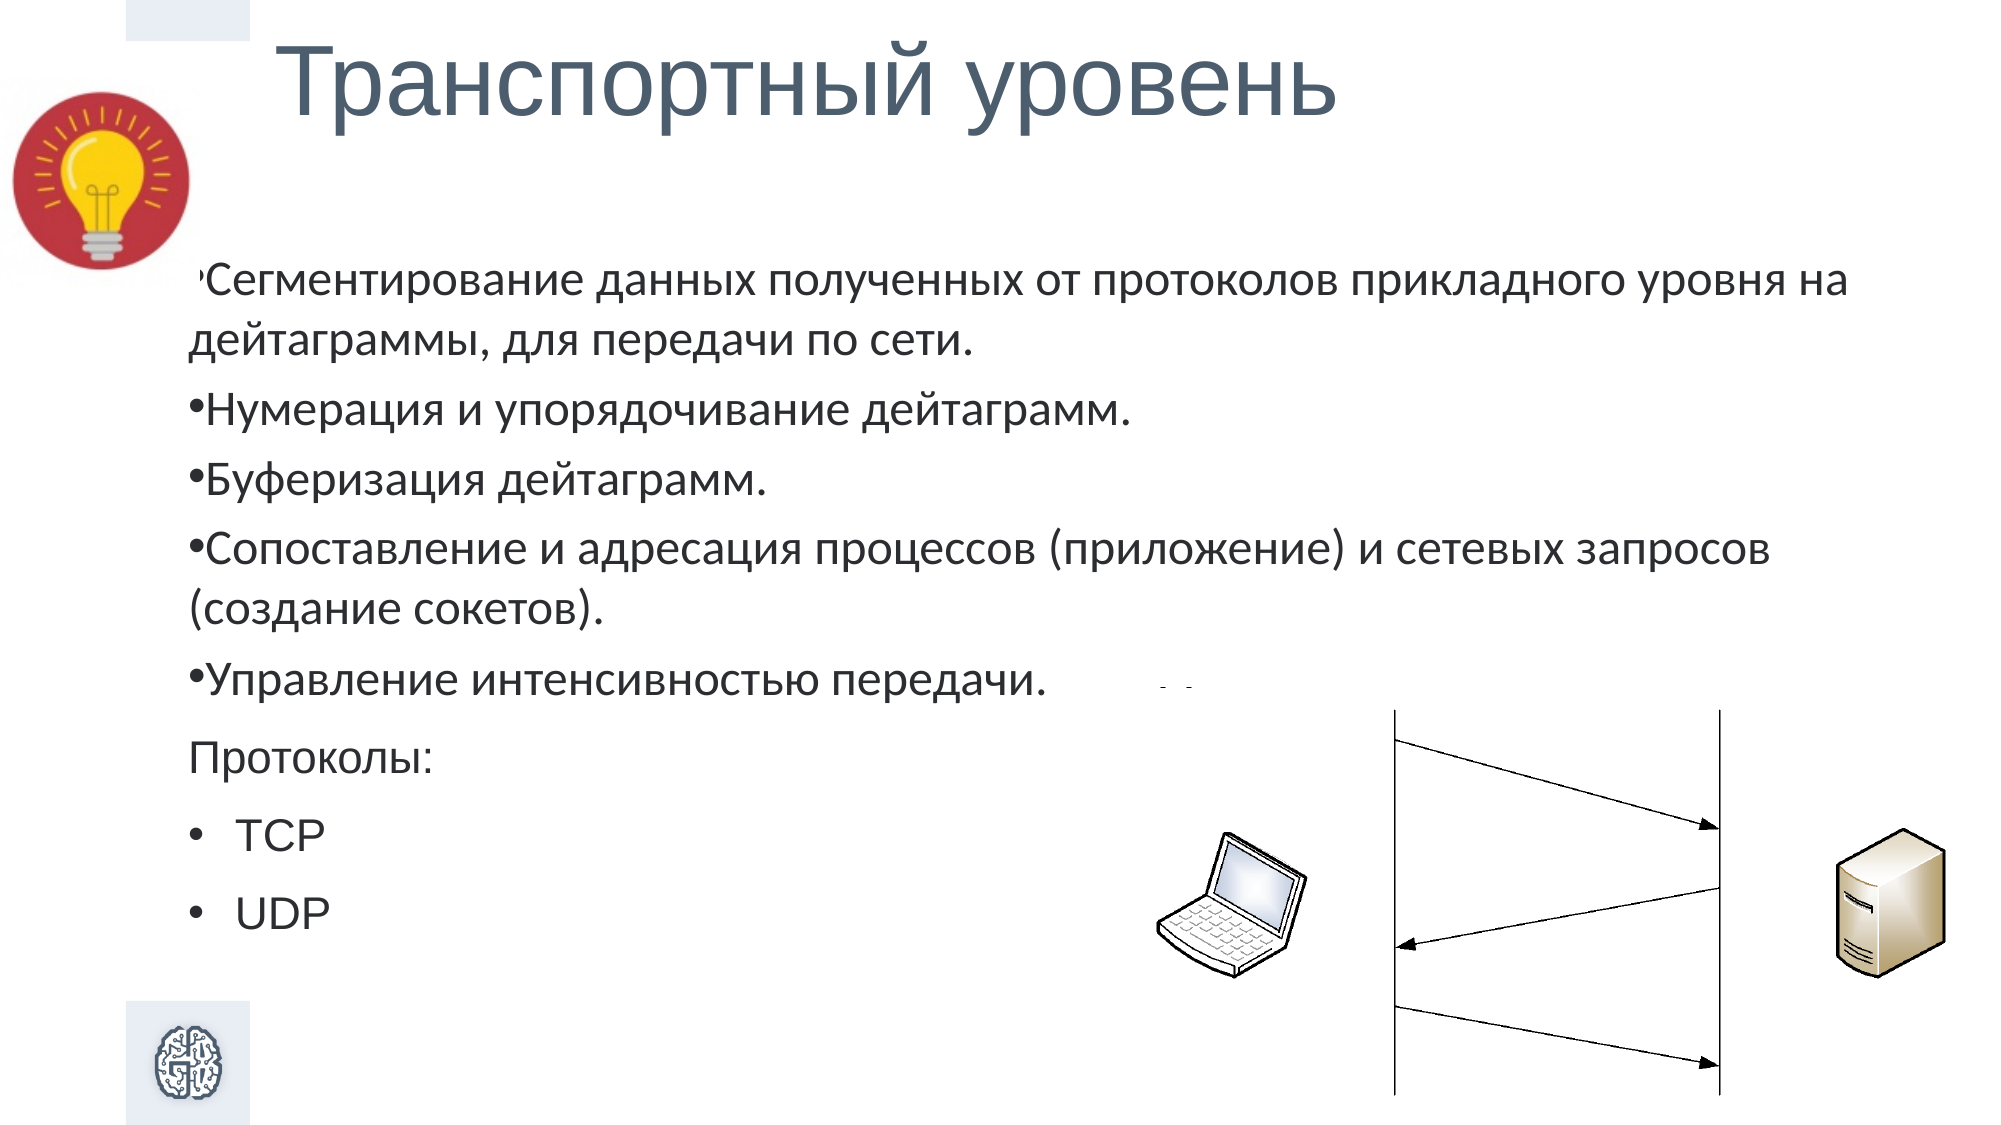

Транспортный уровень
Сегментирование данных полученных от протоколов прикладного уровня на дейтаграммы, для передачи по сети.
Нумерация и упорядочивание дейтаграмм.
Буферизация дейтаграмм.
Сопоставление и адресация процессов (приложение) и сетевых запросов (создание сокетов).
Управление интенсивностью передачи.
Протоколы:
TCP
UDP